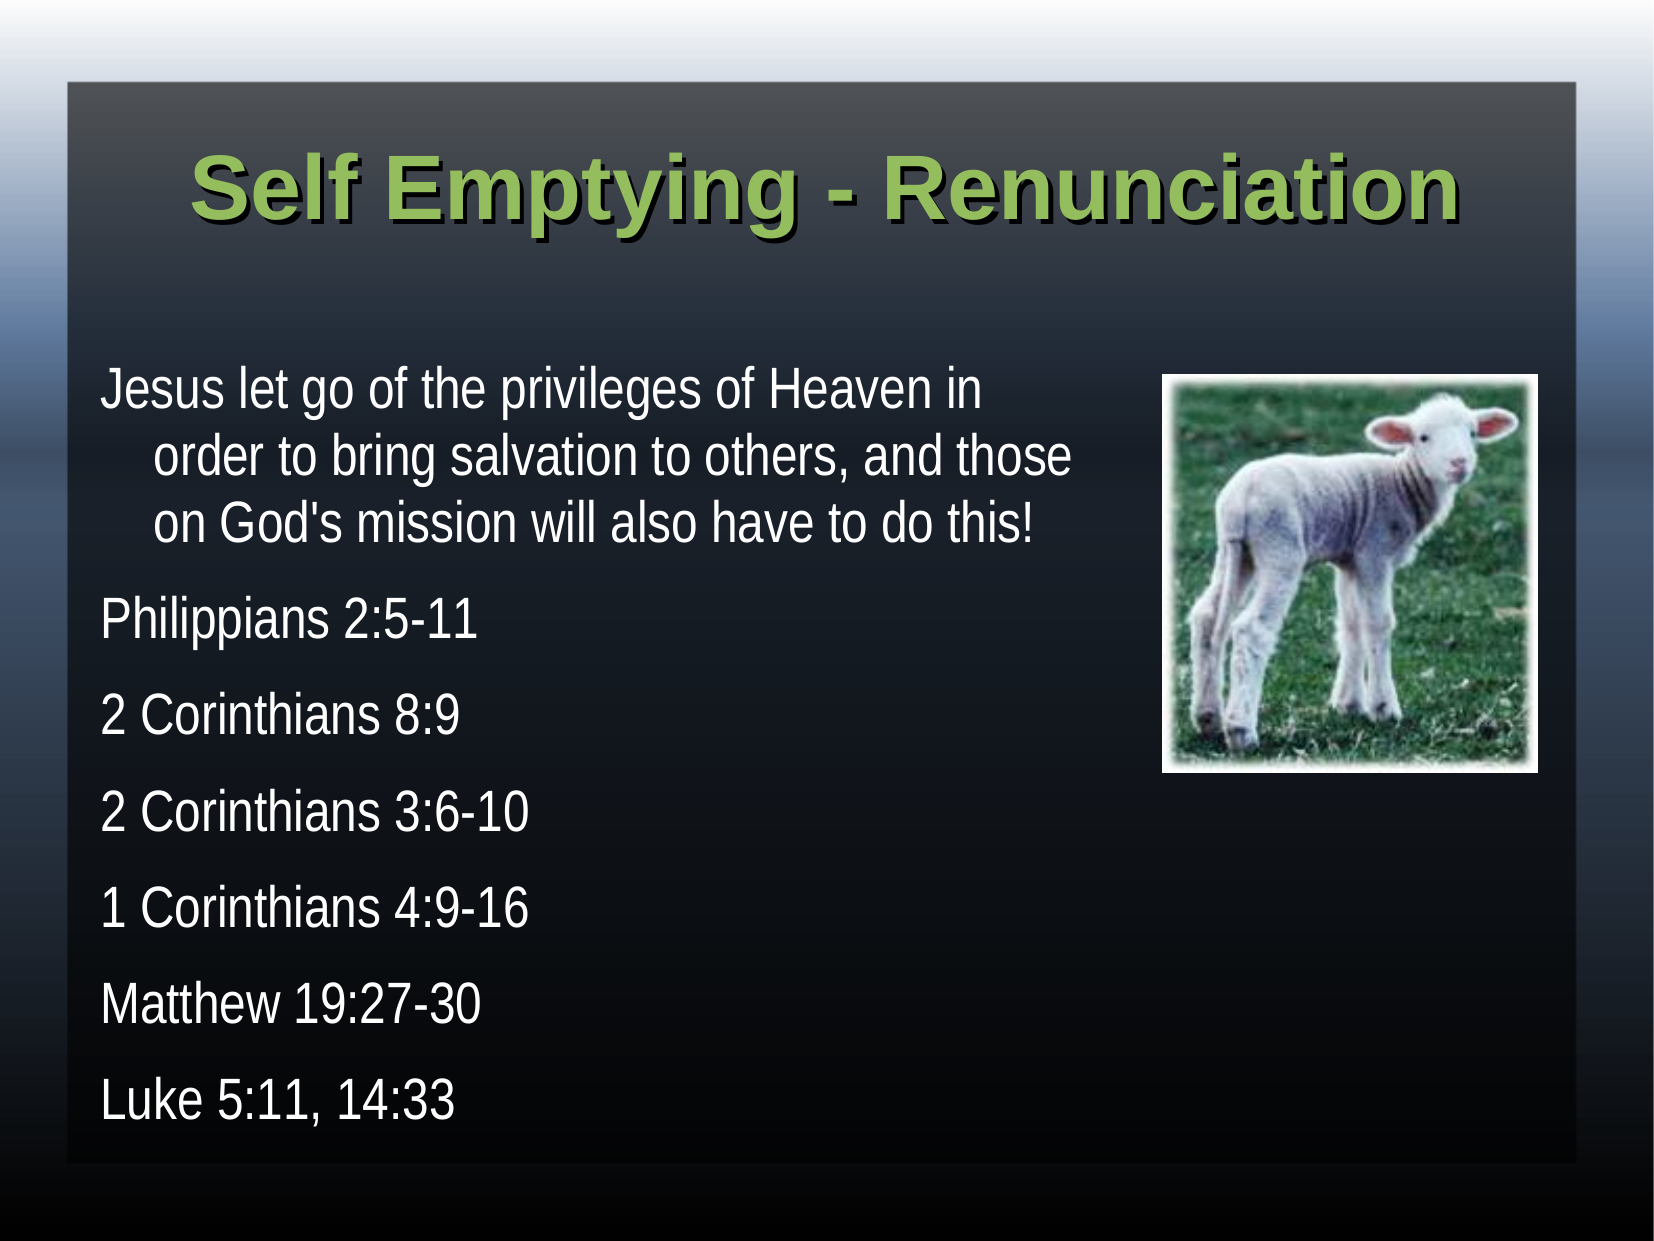

# Self Emptying - Renunciation
Jesus let go of the privileges of Heaven in order to bring salvation to others, and those on God's mission will also have to do this!
Philippians 2:5-11
2 Corinthians 8:9
2 Corinthians 3:6-10
1 Corinthians 4:9-16
Matthew 19:27-30
Luke 5:11, 14:33